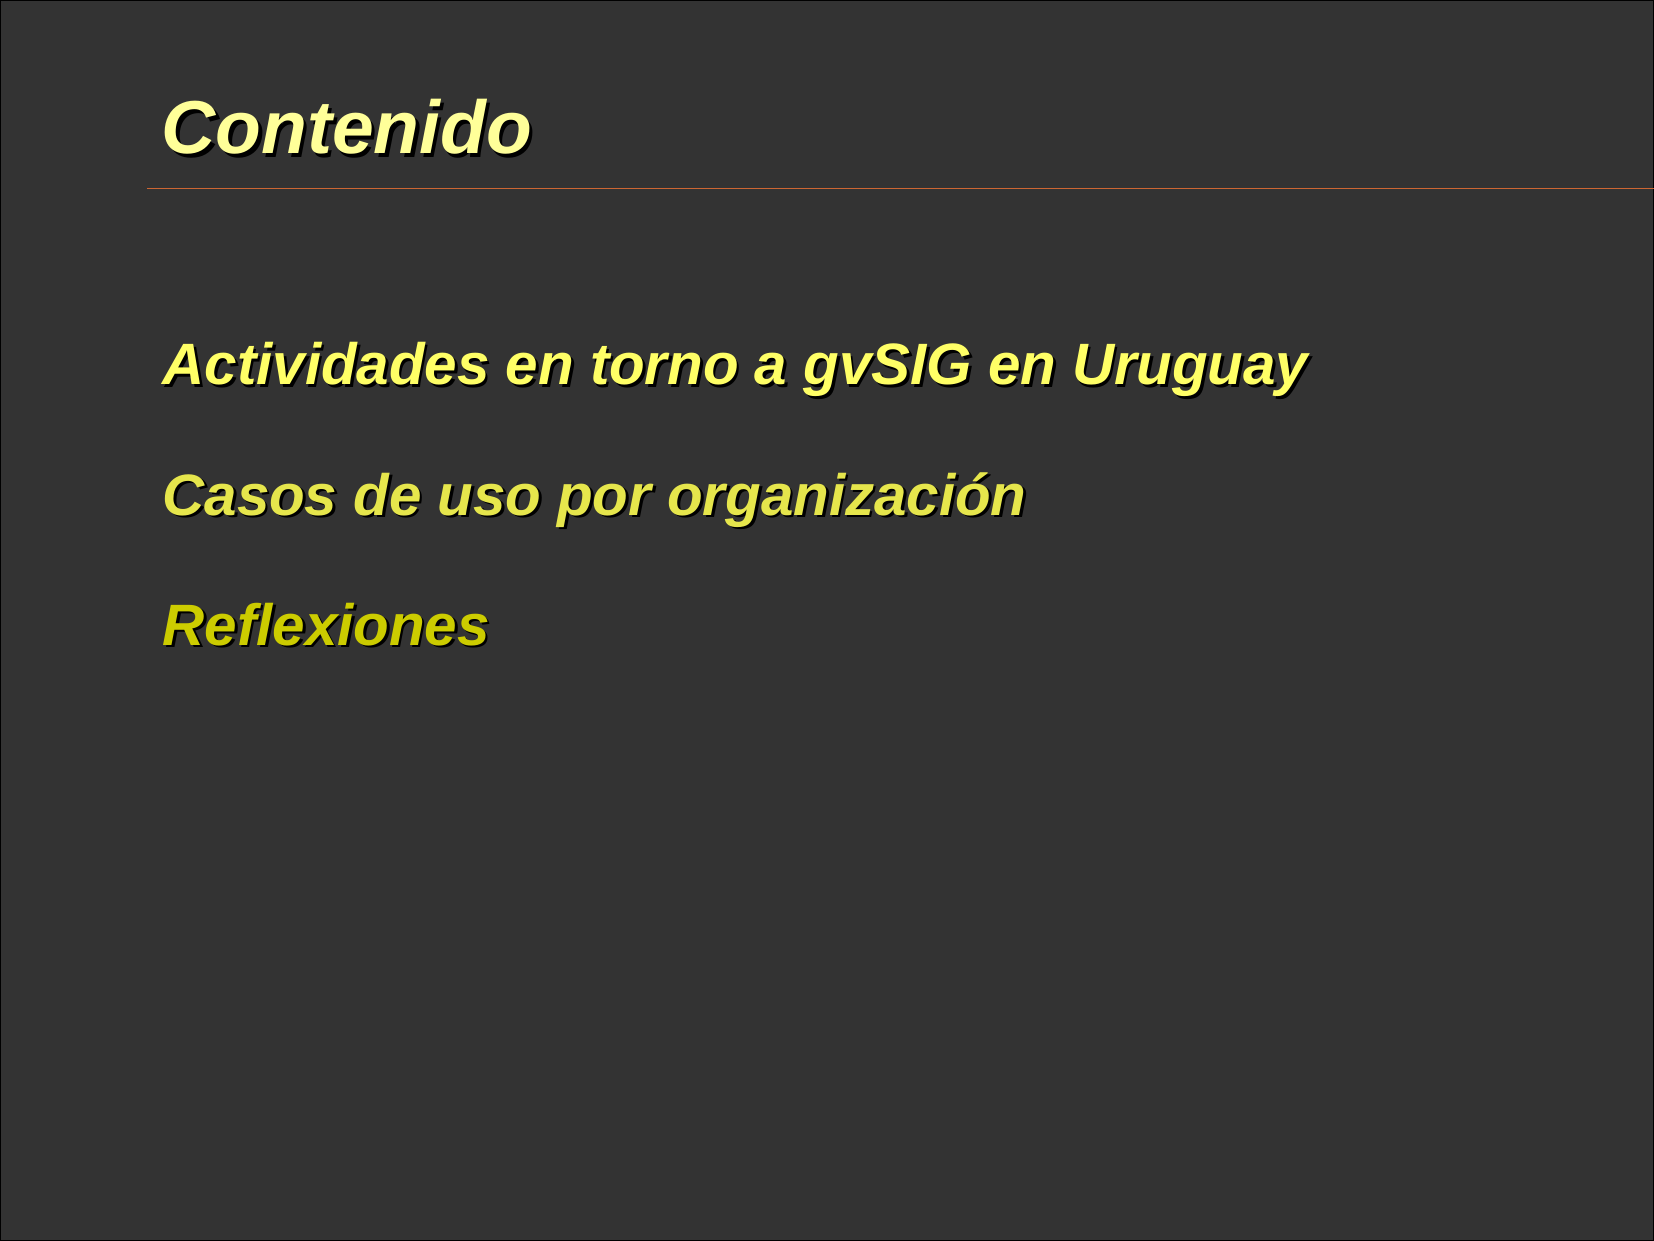

Contenido
Actividades en torno a gvSIG en Uruguay
Casos de uso por organización
Reflexiones